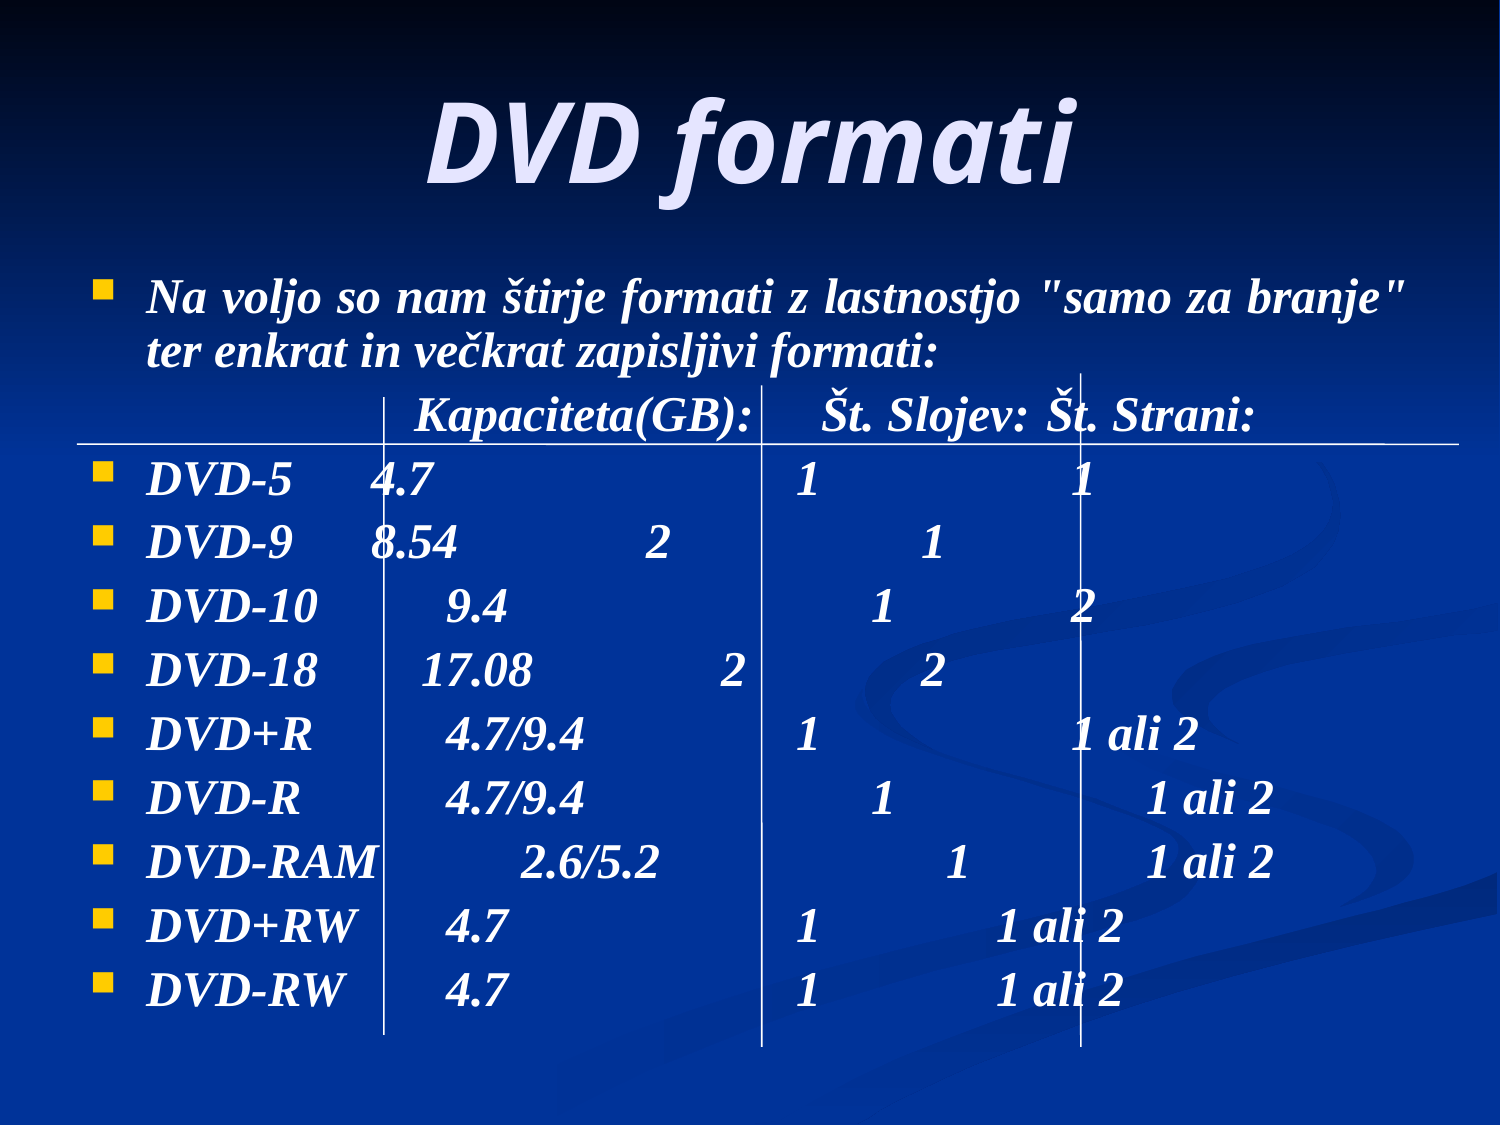

# DVD formati
Na voljo so nam štirje formati z lastnostjo "samo za branje" ter enkrat in večkrat zapisljivi formati:
 Kapaciteta(GB):	Št. Slojev:	Št. Strani:
DVD-5	 4.7 1 1
DVD-9	 8.54 		 2 1
DVD-10	 9.4	 1		 2
DVD-18	 17.08 		 2		 2
DVD+R	 4.7/9.4 		 1	 1 ali 2
DVD-R	 4.7/9.4 	 1	 1 ali 2
DVD-RAM	 2.6/5.2 	 1		 1 ali 2
DVD+RW	 4.7		 1		 1 ali 2
DVD-RW	 4.7		 1		 1 ali 2